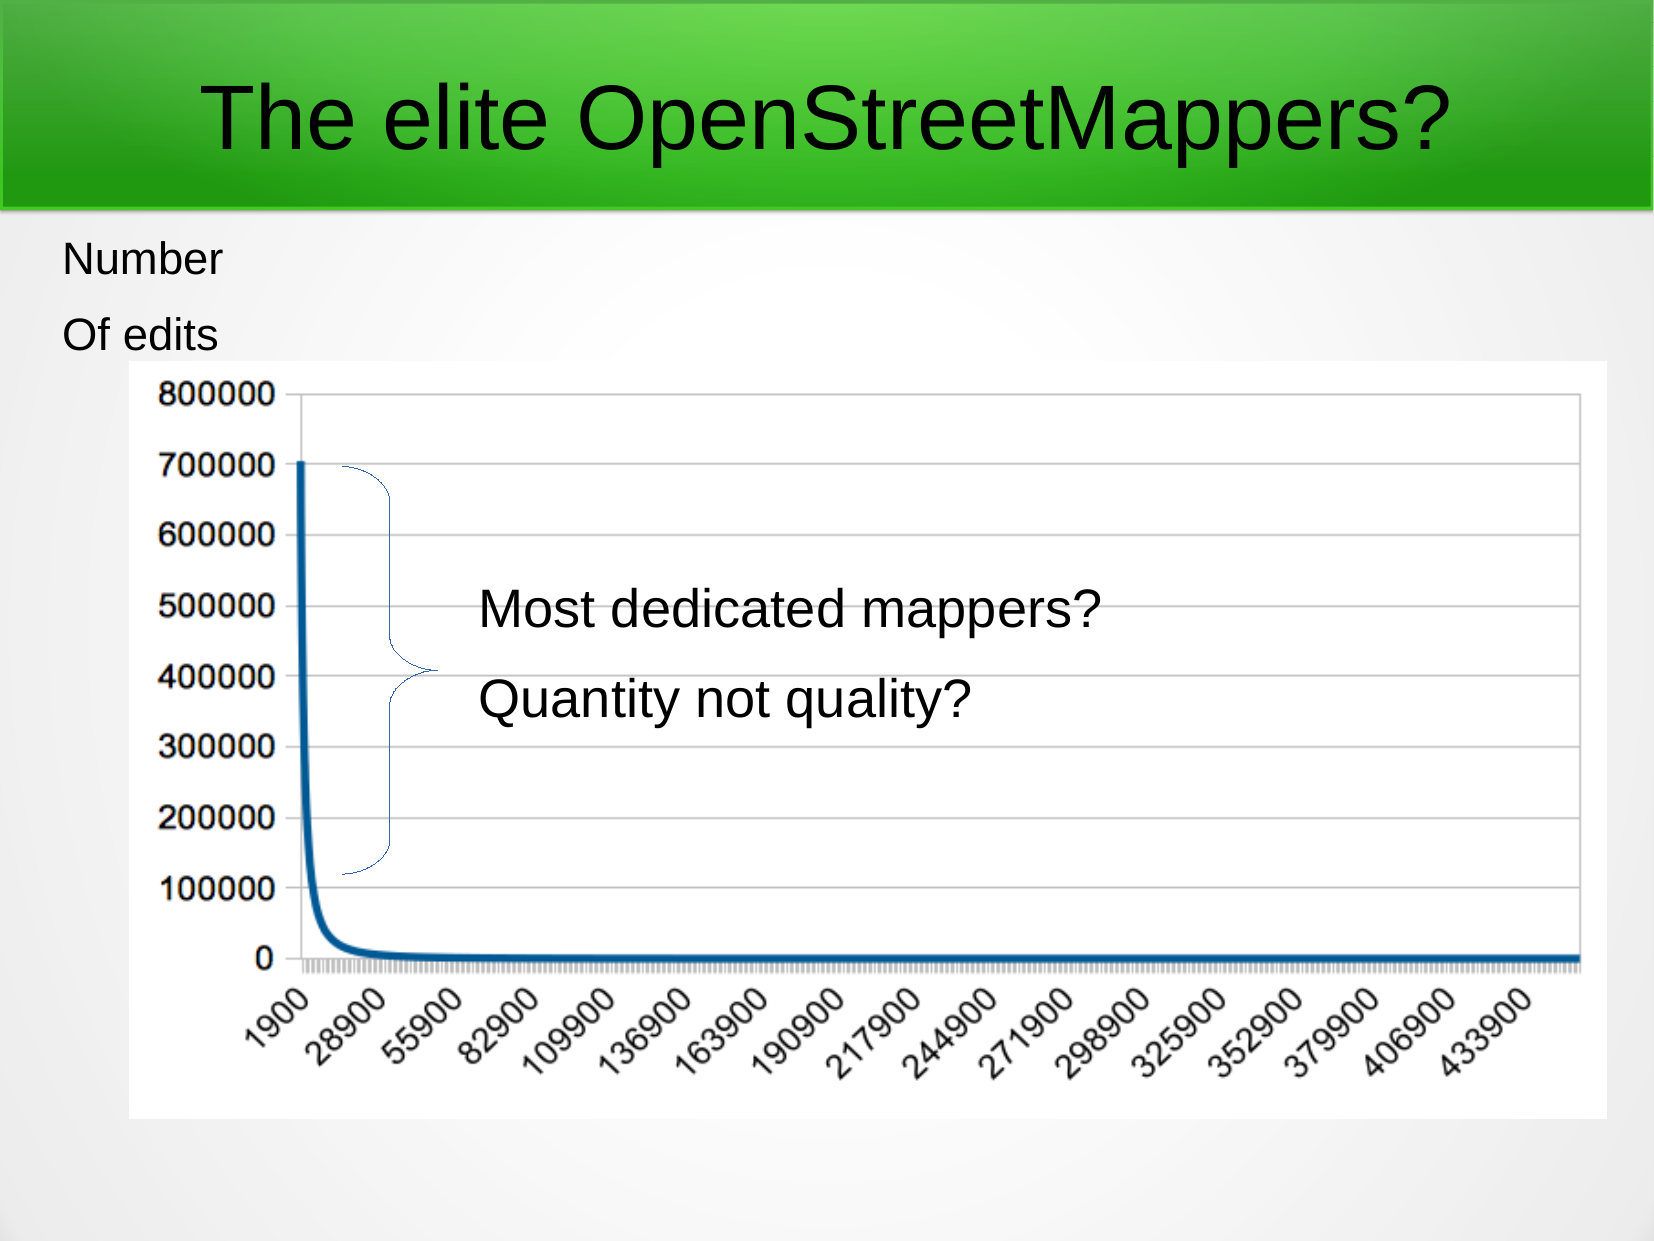

# The elite OpenStreetMappers?
Number
Of edits
Most dedicated mappers?
Quantity not quality?